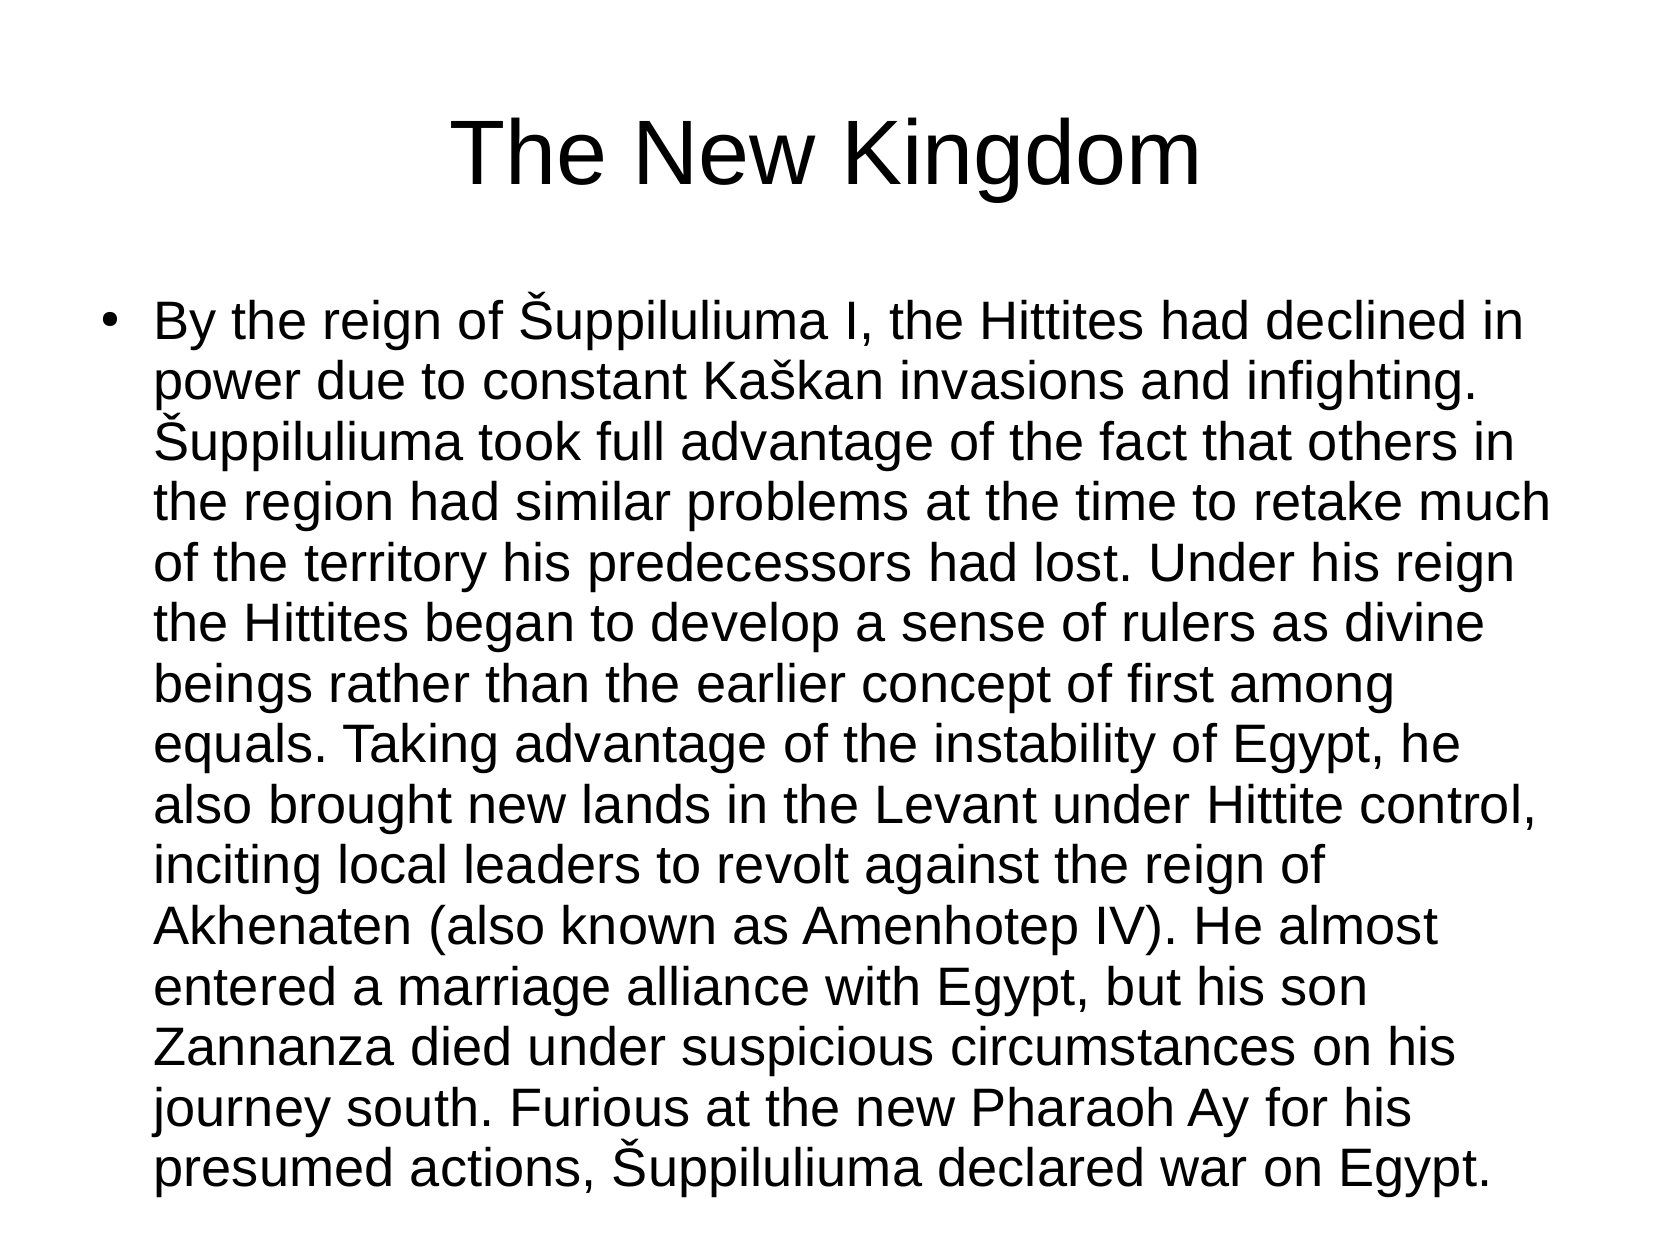

# The New Kingdom
By the reign of Šuppiluliuma I, the Hittites had declined in power due to constant Kaškan invasions and infighting. Šuppiluliuma took full advantage of the fact that others in the region had similar problems at the time to retake much of the territory his predecessors had lost. Under his reign the Hittites began to develop a sense of rulers as divine beings rather than the earlier concept of first among equals. Taking advantage of the instability of Egypt, he also brought new lands in the Levant under Hittite control, inciting local leaders to revolt against the reign of Akhenaten (also known as Amenhotep IV). He almost entered a marriage alliance with Egypt, but his son Zannanza died under suspicious circumstances on his journey south. Furious at the new Pharaoh Ay for his presumed actions, Šuppiluliuma declared war on Egypt.